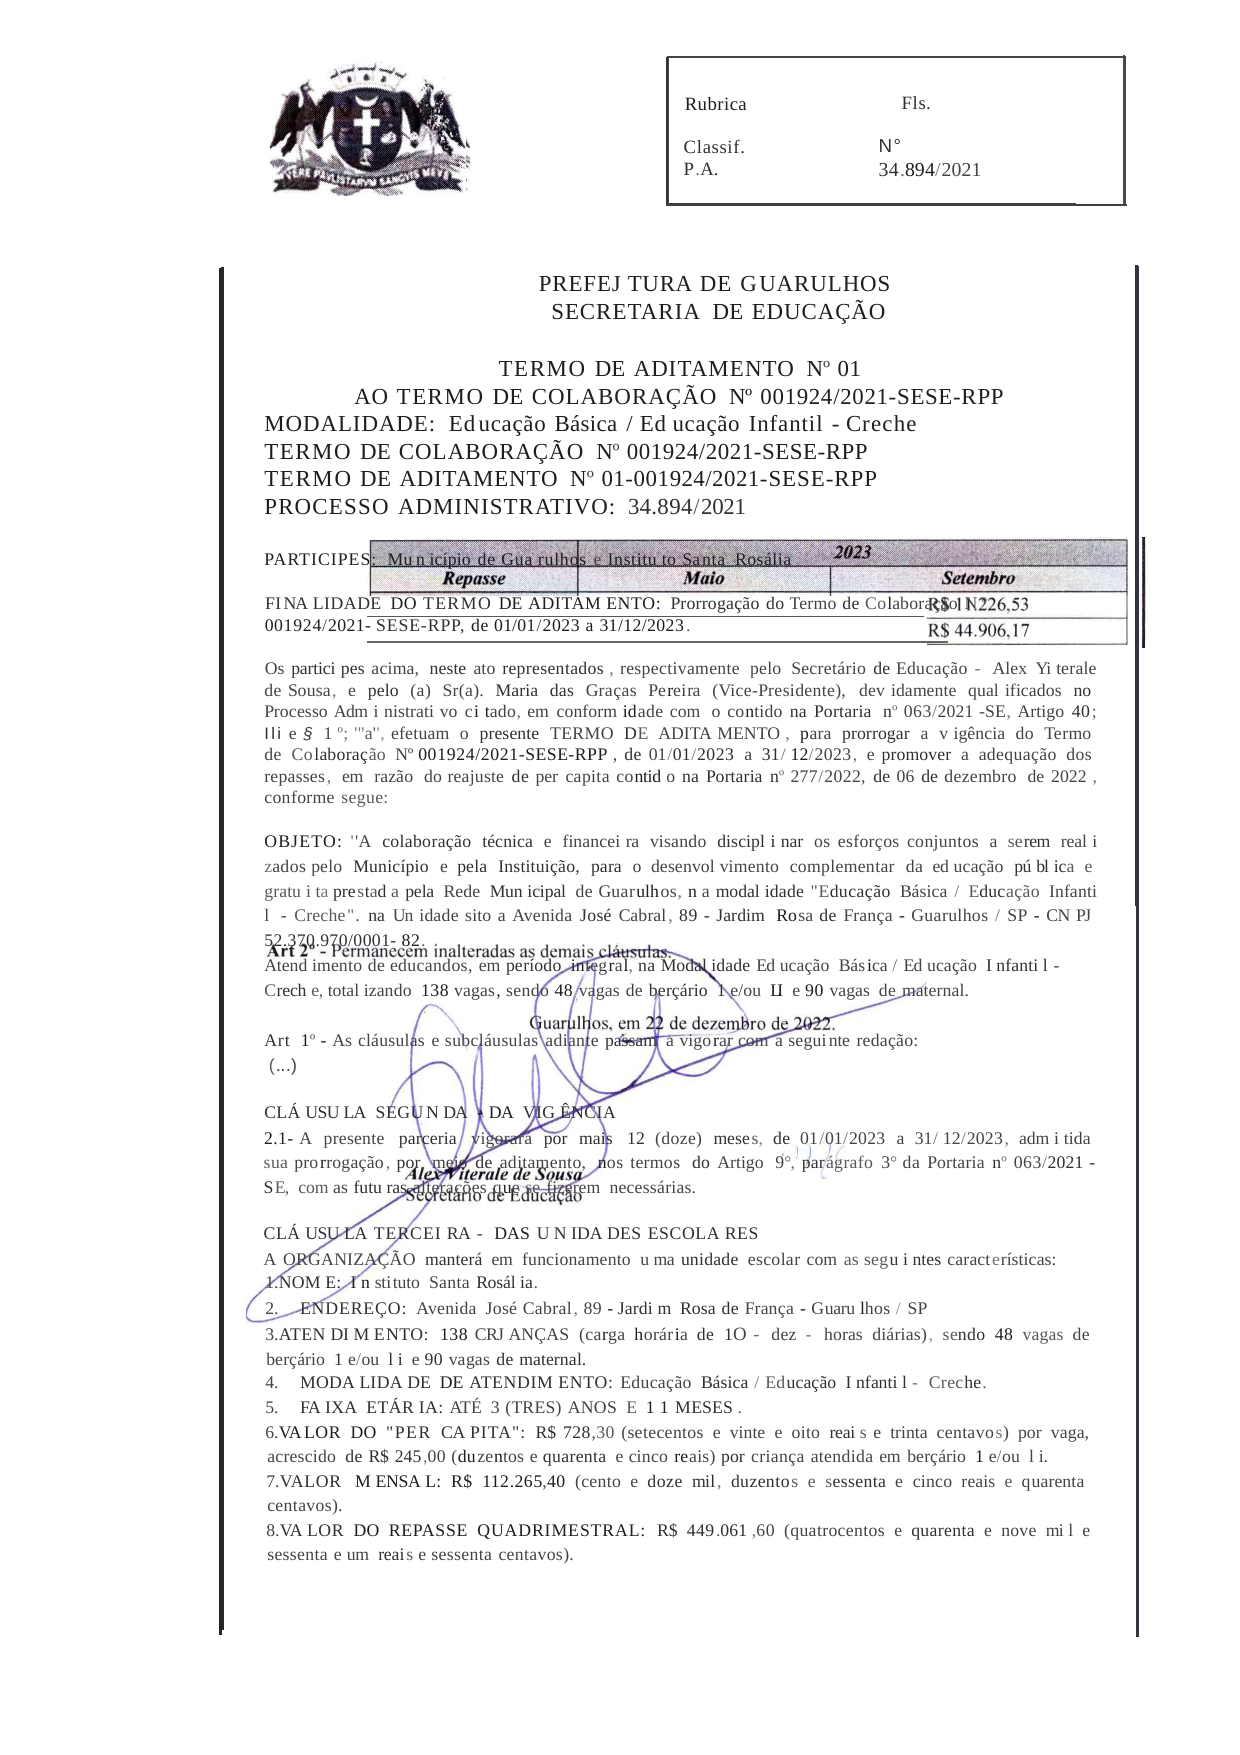

Fls.
Rubrica
N° 34.894/2021
Classif. P.A.
PREFEJ TURA DE GUARULHOS SECRETARIA DE EDUCAÇÃO
TERMO DE ADITAMENTO Nº 01
AO TERMO DE COLABORAÇÃO Nº 001924/2021-SESE-RPP
MODALIDADE: Educação Básica / Ed ucação Infantil - Creche TERMO DE COLABORAÇÃO Nº 001924/2021-SESE-RPP TERMO DE ADITAMENTO Nº 01-001924/2021-SESE-RPP PROCESSO ADMINISTRATIVO: 34.894/2021
PARTICIPES: Mu n icípio de Gua rulhos e Institu to Santa Rosália
FINA LIDADE DO TERMO DE ADITAM ENTO: Prorrogação do Termo de Colaboração N º 001924/2021- SESE-RPP, de 01/01/2023 a 31/12/2023.
Os partici pes acima, neste ato representados , respectivamente pelo Secretário de Educação - Alex Yi terale de Sousa, e pelo (a) Sr(a). Maria das Graças Pereira (Vice-Presidente), dev idamente qual ificados no Processo Adm i nistrati vo ci tado, em conform idade com o contido na Portaria nº 063/2021 -SE, Artigo 40; Ili e § 1 º; '"a'', efetuam o presente TERMO DE ADITA MENTO , para prorrogar a v igência do Termo de Colaboração Nº 001924/2021-SESE-RPP , de 01/01/2023 a 31/ 12/2023, e promover a adequação dos repasses, em razão do reajuste de per capita contid o na Portaria nº 277/2022, de 06 de dezembro de 2022 , conforme segue:
OBJETO: ''A colaboração técnica e financei ra visando discipl i nar os esforços conjuntos a serem real i zados pelo Município e pela Instituição, para o desenvol vimento complementar da ed ucação pú bl ica e gratu i ta prestad a pela Rede Mun icipal de Guarulhos, n a modal idade "Educação Básica / Educação Infanti l - Creche". na Un idade sito a Avenida José Cabral, 89 - Jardim Rosa de França - Guarulhos / SP - CN PJ 52.370.970/0001- 82.
Atend imento de educandos, em período integral, na Modal idade Ed ucação Básica / Ed ucação I nfanti l - Crech e, total izando 138 vagas, sendo 48 vagas de berçário 1 e/ou LI e 90 vagas de maternal.
Art 1º - As cláusulas e subcláusulas adiante passam a vigorar com a seguinte redação:
(...)
CLÁ USU LA SEGUN DA - DA VIG ÊNCIA
2.1- A presente parceria vigorará por mais 12 (doze) meses, de 01/01/2023 a 31/ 12/2023, adm i tida sua prorrogação, por meio de aditamento, nos termos do Artigo 9°, parágrafo 3° da Portaria nº 063/2021 -SE, com as futu ras alterações que se fizerem necessárias.
CLÁ USU LA TERCEI RA - DAS U N IDA DES ESCOLA RES
A ORGANIZAÇÃO manterá em funcionamento u ma unidade escolar com as segu i ntes características:
NOM E: I n stituto Santa Rosál ia.
ENDEREÇO: Avenida José Cabral, 89 - Jardi m Rosa de França - Guaru lhos / SP
ATEN DI M ENTO: 138 CRJ ANÇAS (carga horária de 1O - dez - horas diárias), sendo 48 vagas de berçário 1 e/ou l i e 90 vagas de maternal.
MODA LIDA DE DE ATENDIM ENTO: Educação Básica / Educação I nfanti l - Creche.
FA IXA ETÁR IA: ATÉ 3 (TRES) ANOS E 1 1 MESES .
VA LOR DO "PER CA PITA": R$ 728,30 (setecentos e vinte e oito reai s e trinta centavos) por vaga, acrescido de R$ 245,00 (duzentos e quarenta e cinco reais) por criança atendida em berçário 1 e/ou l i.
VALOR M ENSA L: R$ 112.265,40 (cento e doze mil, duzentos e sessenta e cinco reais e quarenta centavos).
VA LOR DO REPASSE QUADRIMESTRAL: R$ 449.061 ,60 (quatrocentos e quarenta e nove mi l e sessenta e um reais e sessenta centavos).